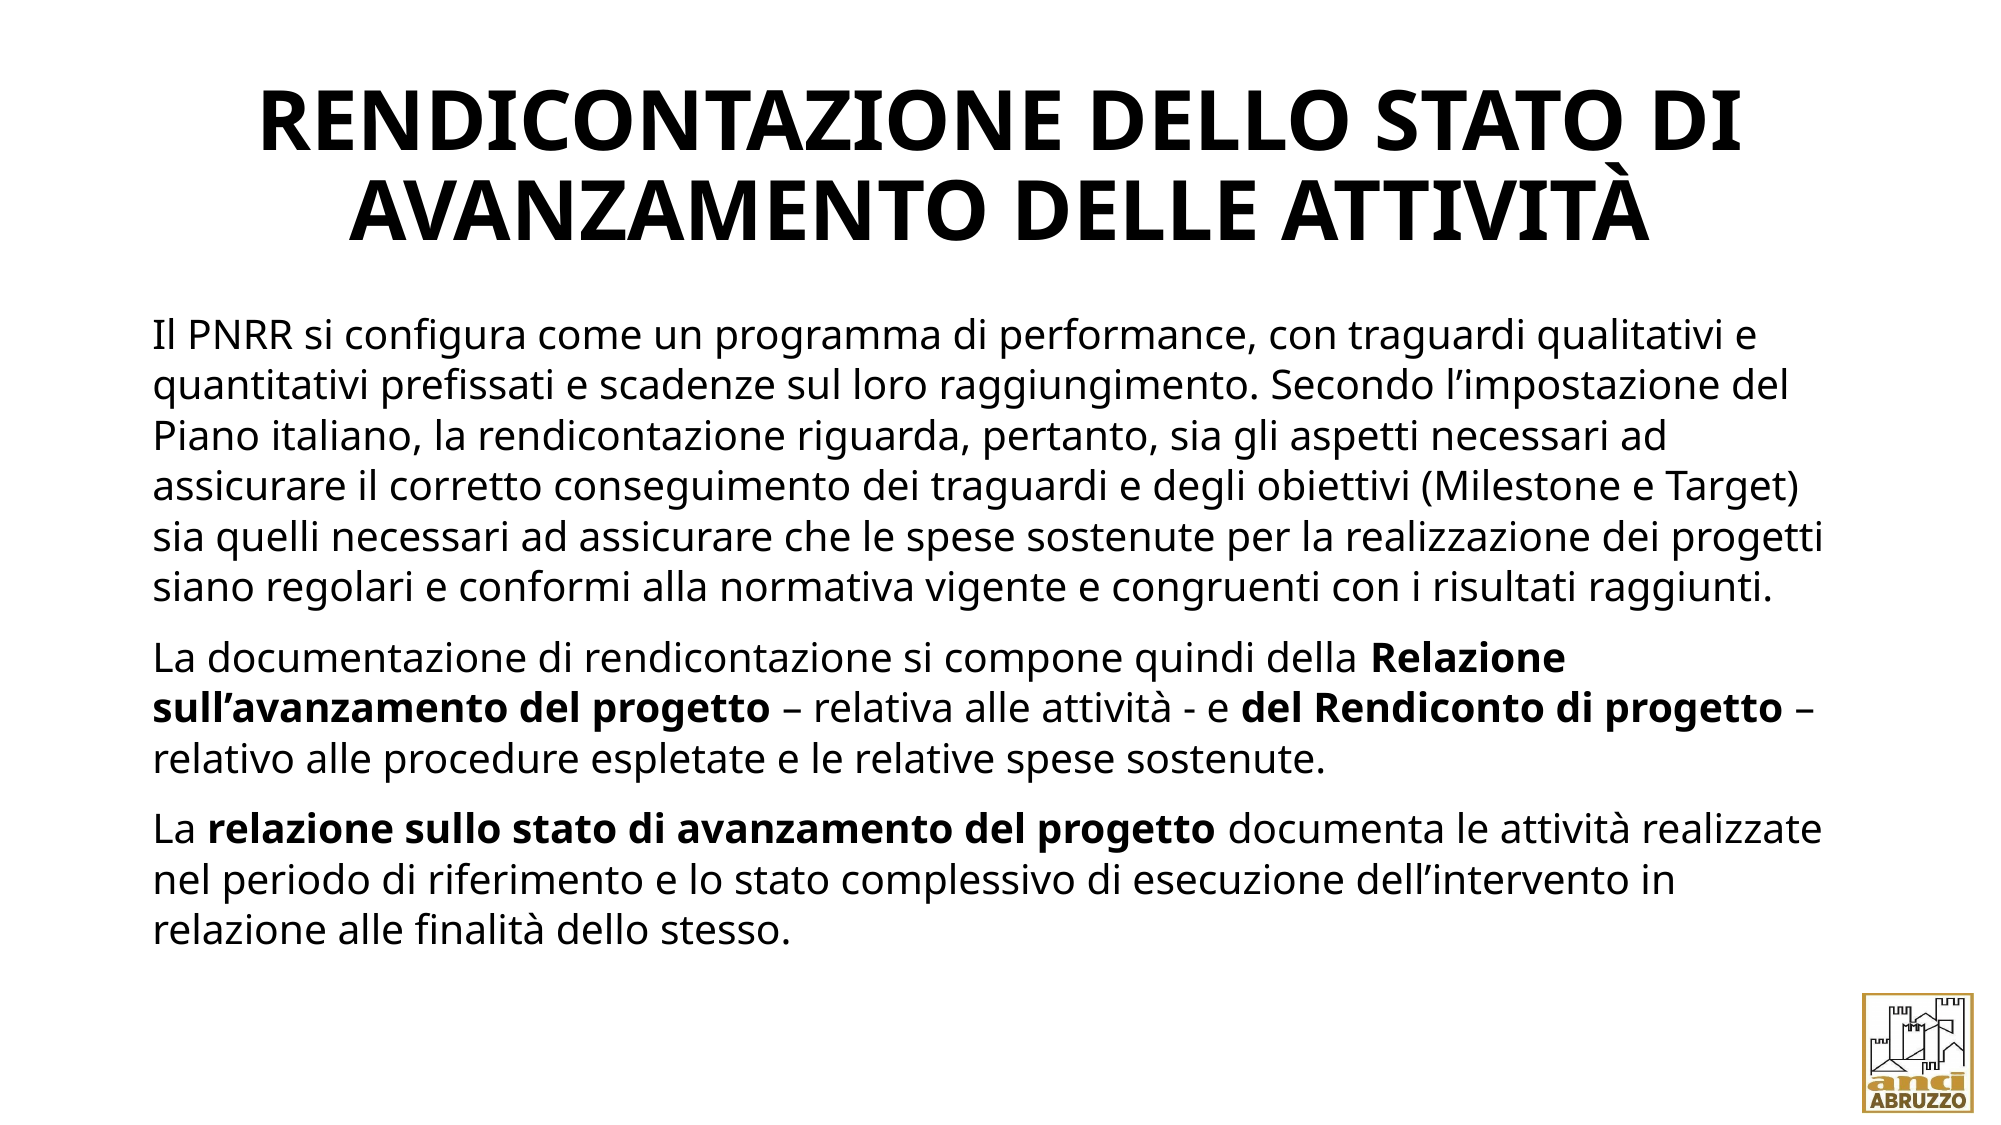

# RENDICONTAZIONE DELLO STATO DI AVANZAMENTO DELLE ATTIVITÀ
Il PNRR si configura come un programma di performance, con traguardi qualitativi e quantitativi prefissati e scadenze sul loro raggiungimento. Secondo l’impostazione del Piano italiano, la rendicontazione riguarda, pertanto, sia gli aspetti necessari ad assicurare il corretto conseguimento dei traguardi e degli obiettivi (Milestone e Target) sia quelli necessari ad assicurare che le spese sostenute per la realizzazione dei progetti siano regolari e conformi alla normativa vigente e congruenti con i risultati raggiunti.
La documentazione di rendicontazione si compone quindi della Relazione sull’avanzamento del progetto – relativa alle attività - e del Rendiconto di progetto – relativo alle procedure espletate e le relative spese sostenute.
La relazione sullo stato di avanzamento del progetto documenta le attività realizzate nel periodo di riferimento e lo stato complessivo di esecuzione dell’intervento in relazione alle finalità dello stesso.